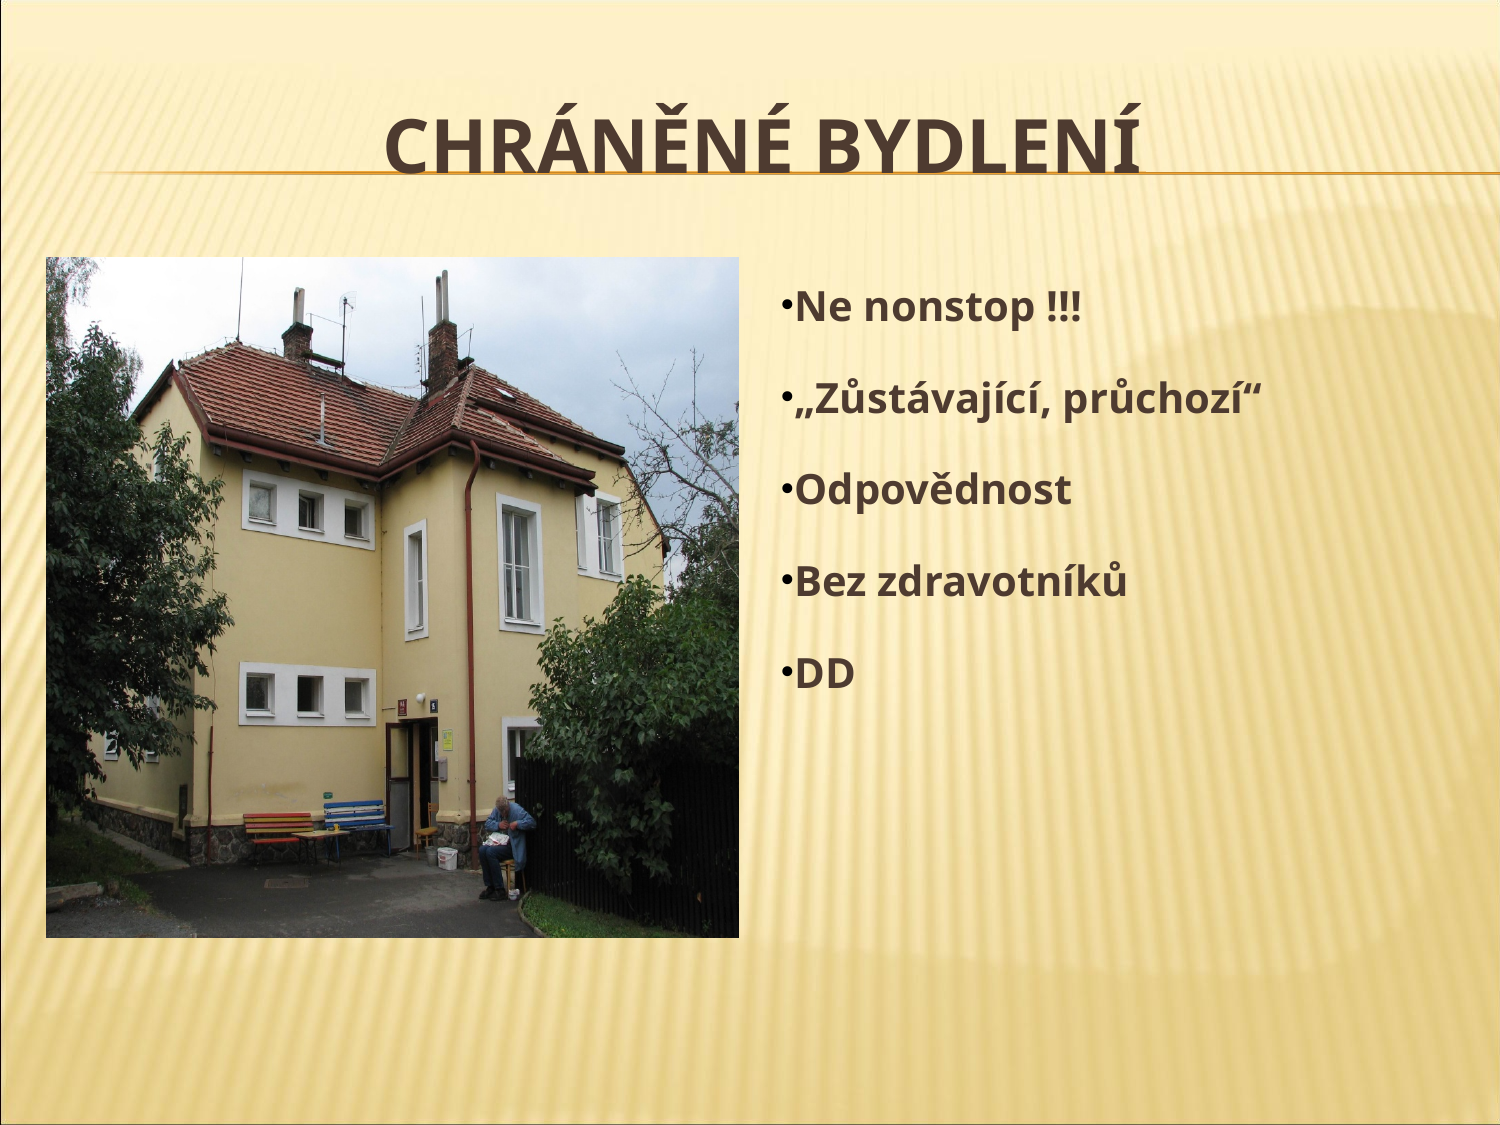

CHRÁNĚNÉ BYDLENÍ
Ne nonstop !!!
„Zůstávající, průchozí“
Odpovědnost
Bez zdravotníků
DD